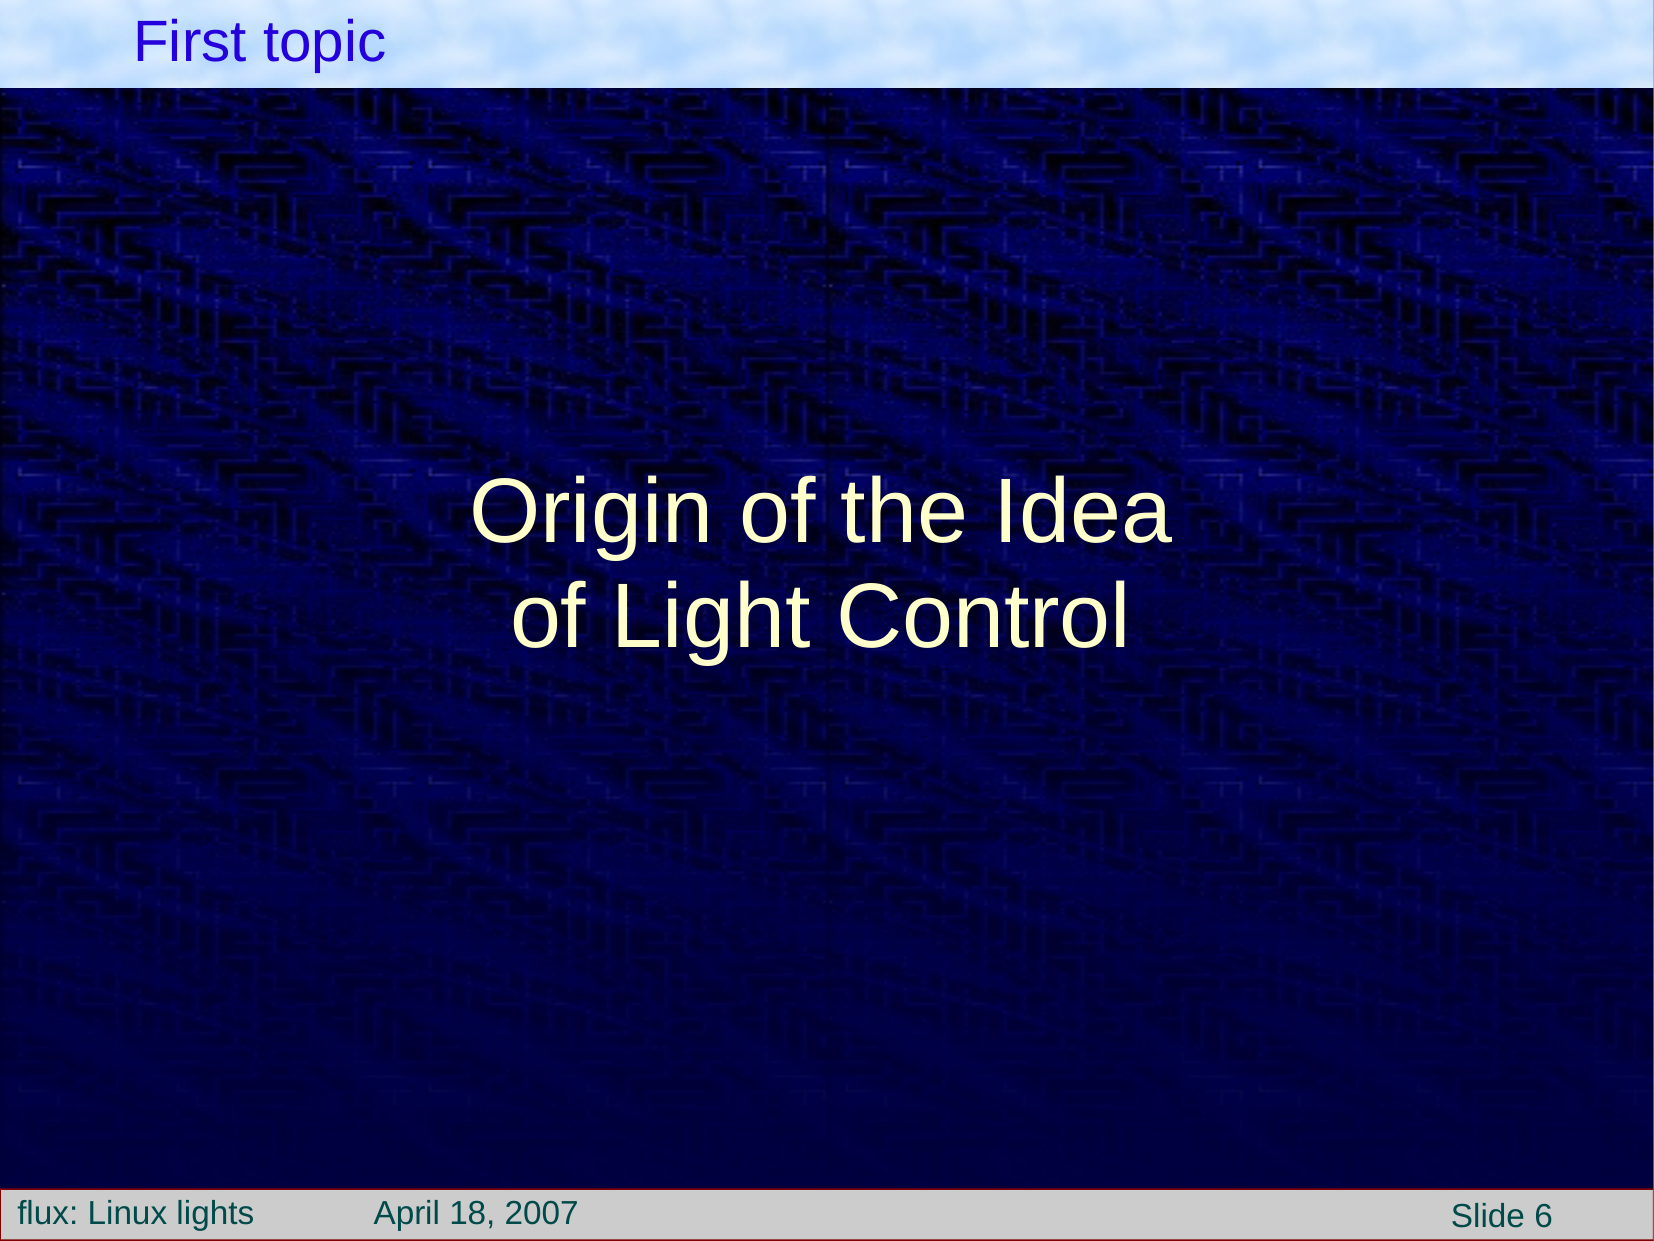

First topic
# Origin of the Idea of Light Control
flux: Linux lights	April 18, 2007
Slide